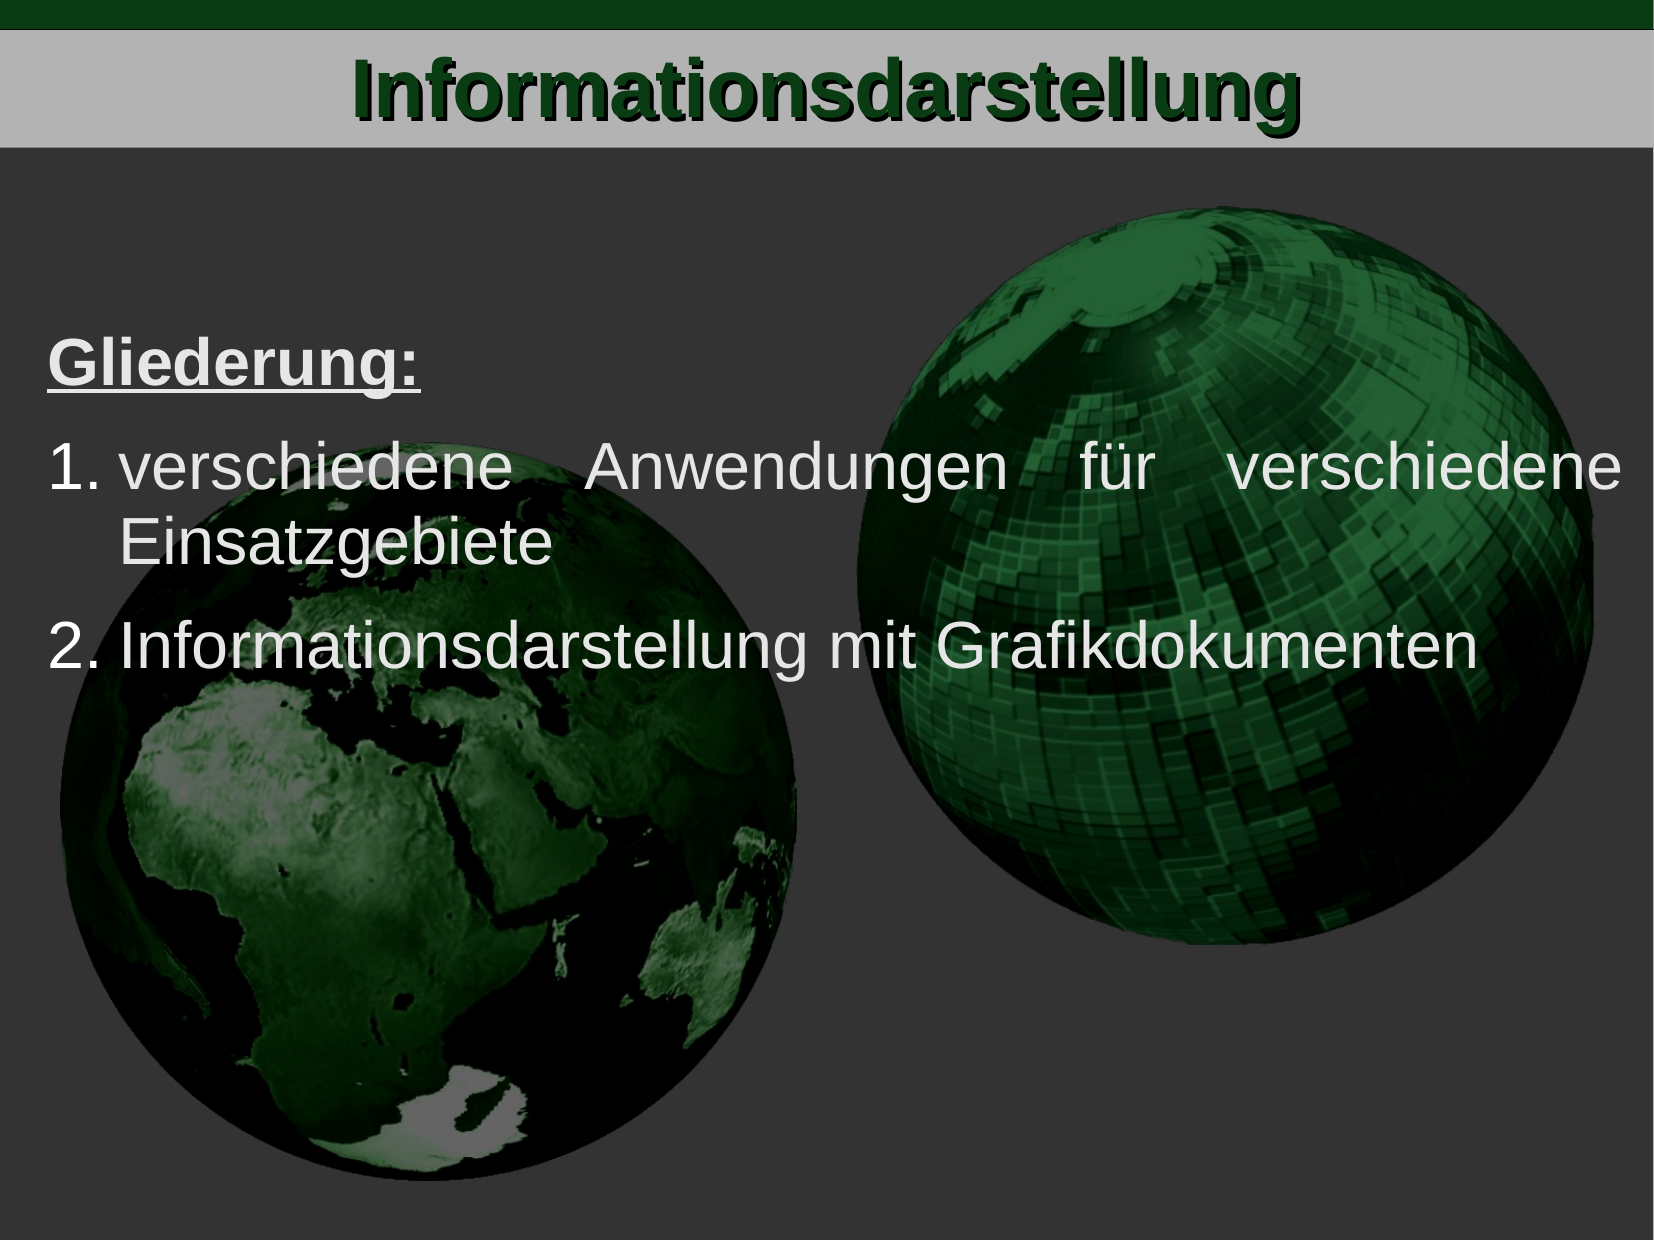

# Informationsdarstellung
Gliederung:
verschiedene Anwendungen für verschiedene Einsatzgebiete
Informationsdarstellung mit Grafikdokumenten